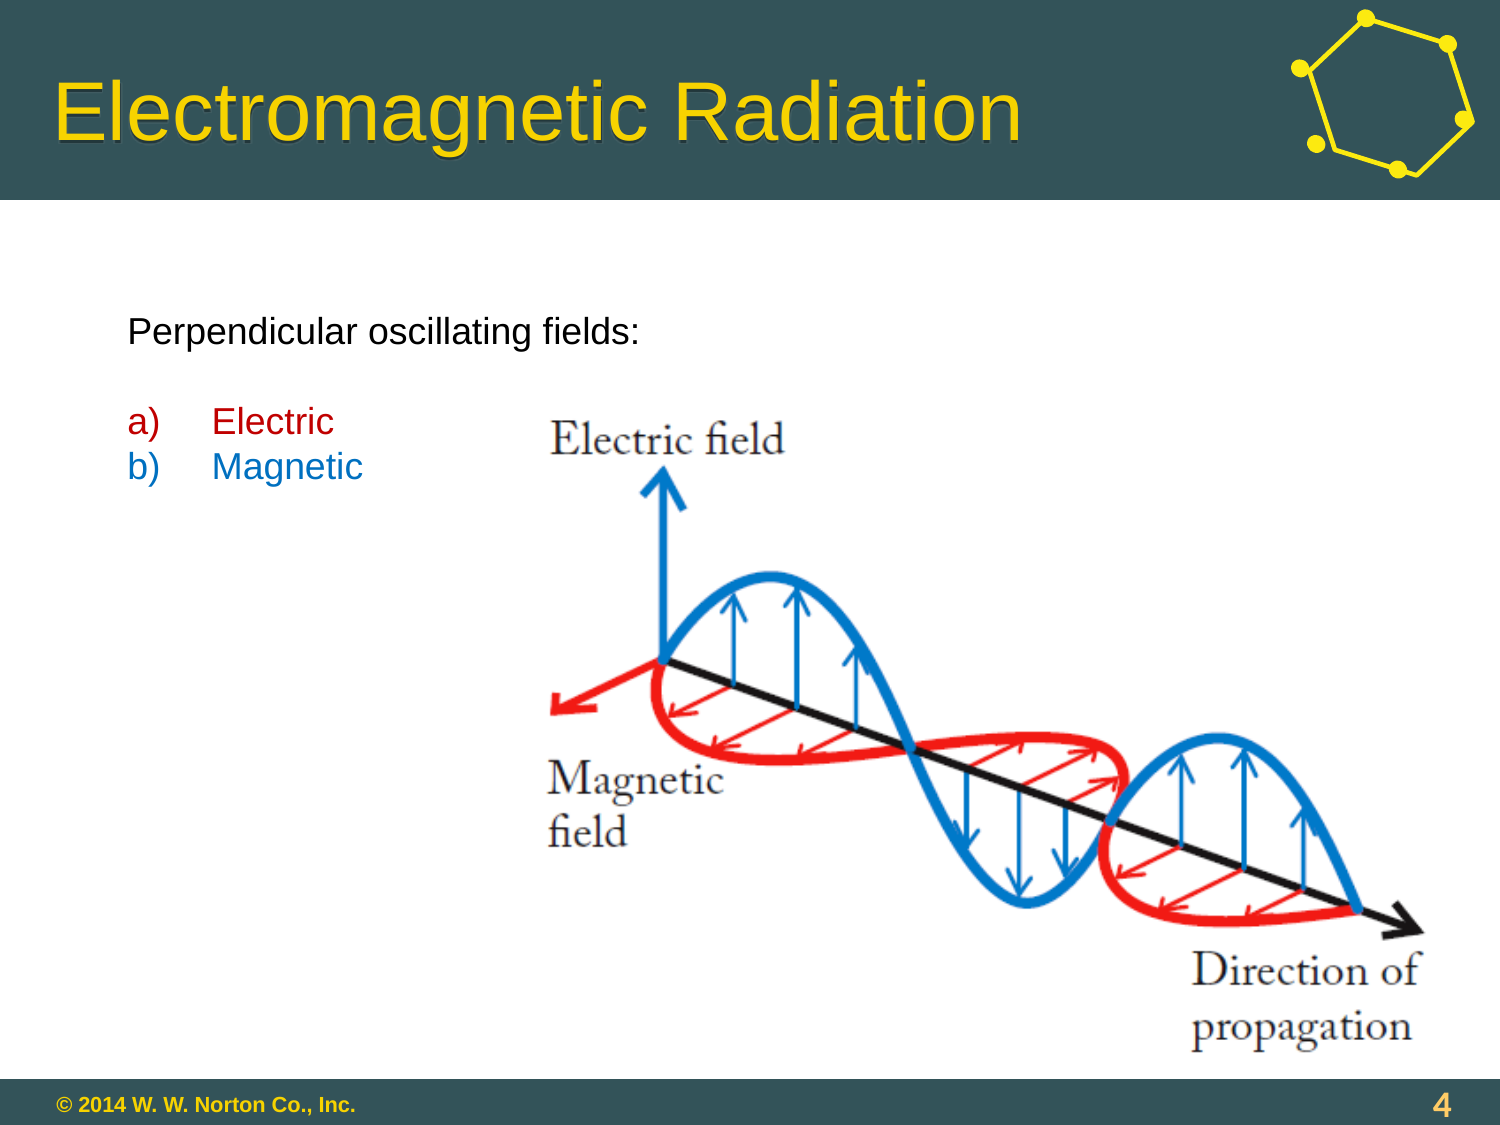

# Electromagnetic Radiation
Perpendicular oscillating fields:
Electric
Magnetic